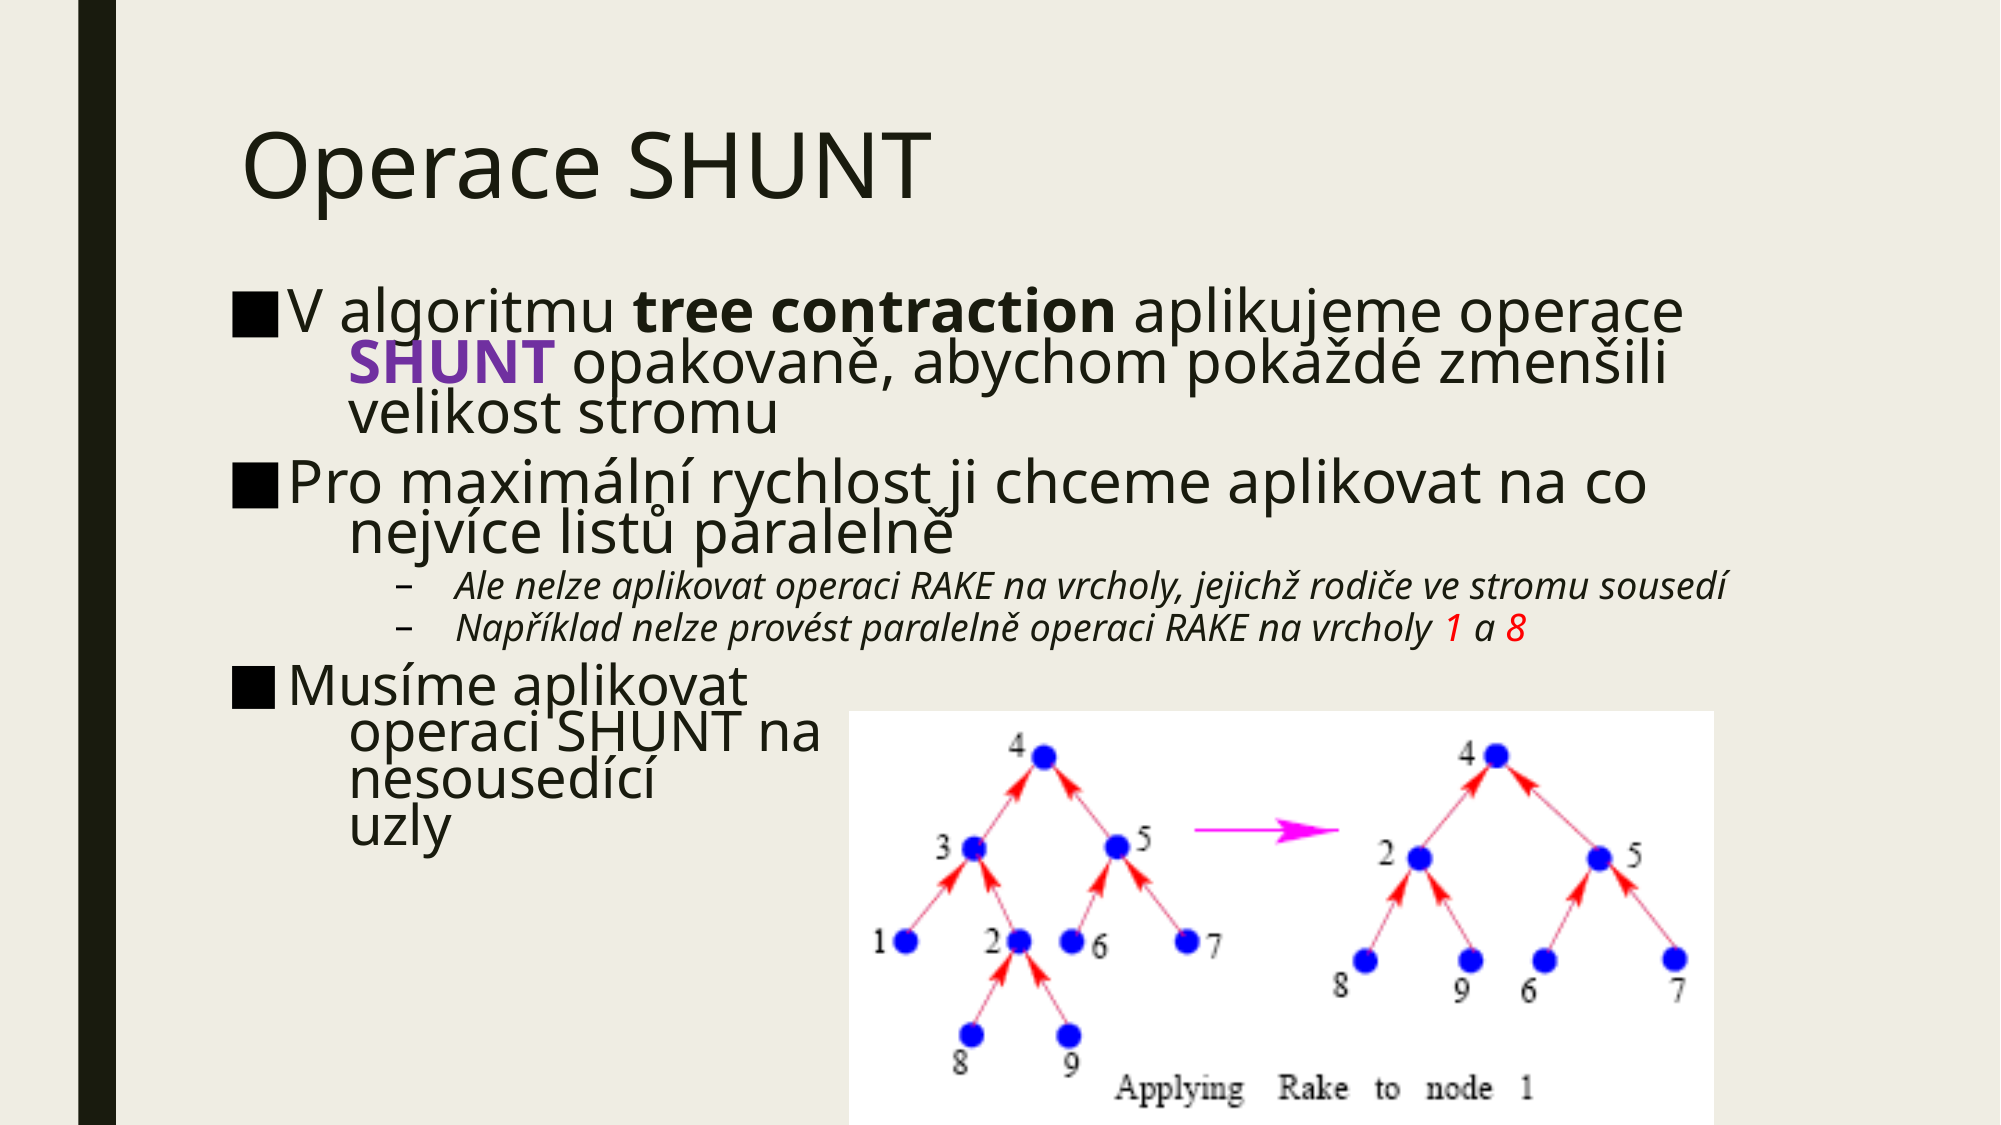

# Operace SHUNT
V algoritmu tree contraction aplikujeme operace SHUNT opakovaně, abychom pokaždé zmenšili velikost stromu
Pro maximální rychlost ji chceme aplikovat na co nejvíce listů paralelně
Ale nelze aplikovat operaci RAKE na vrcholy, jejichž rodiče ve stromu sousedí
Například nelze provést paralelně operaci RAKE na vrcholy 1 a 8
Musíme aplikovat
operaci SHUNT na
nesousedící
uzly